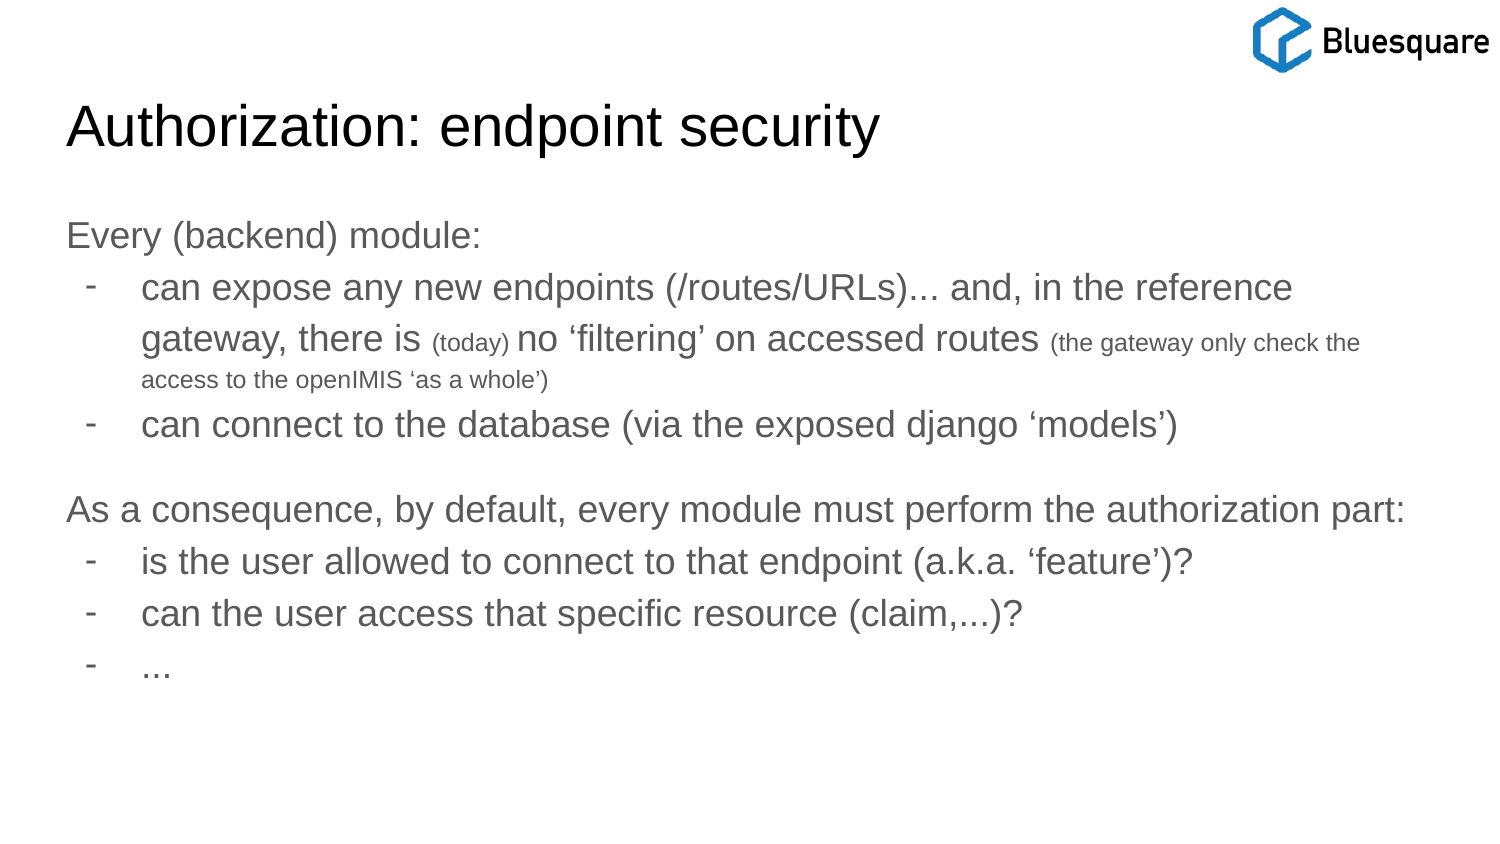

# Authorization: endpoint security
Every (backend) module:
can expose any new endpoints (/routes/URLs)... and, in the reference gateway, there is (today) no ‘filtering’ on accessed routes (the gateway only check the access to the openIMIS ‘as a whole’)
can connect to the database (via the exposed django ‘models’)
As a consequence, by default, every module must perform the authorization part:
is the user allowed to connect to that endpoint (a.k.a. ‘feature’)?
can the user access that specific resource (claim,...)?
...